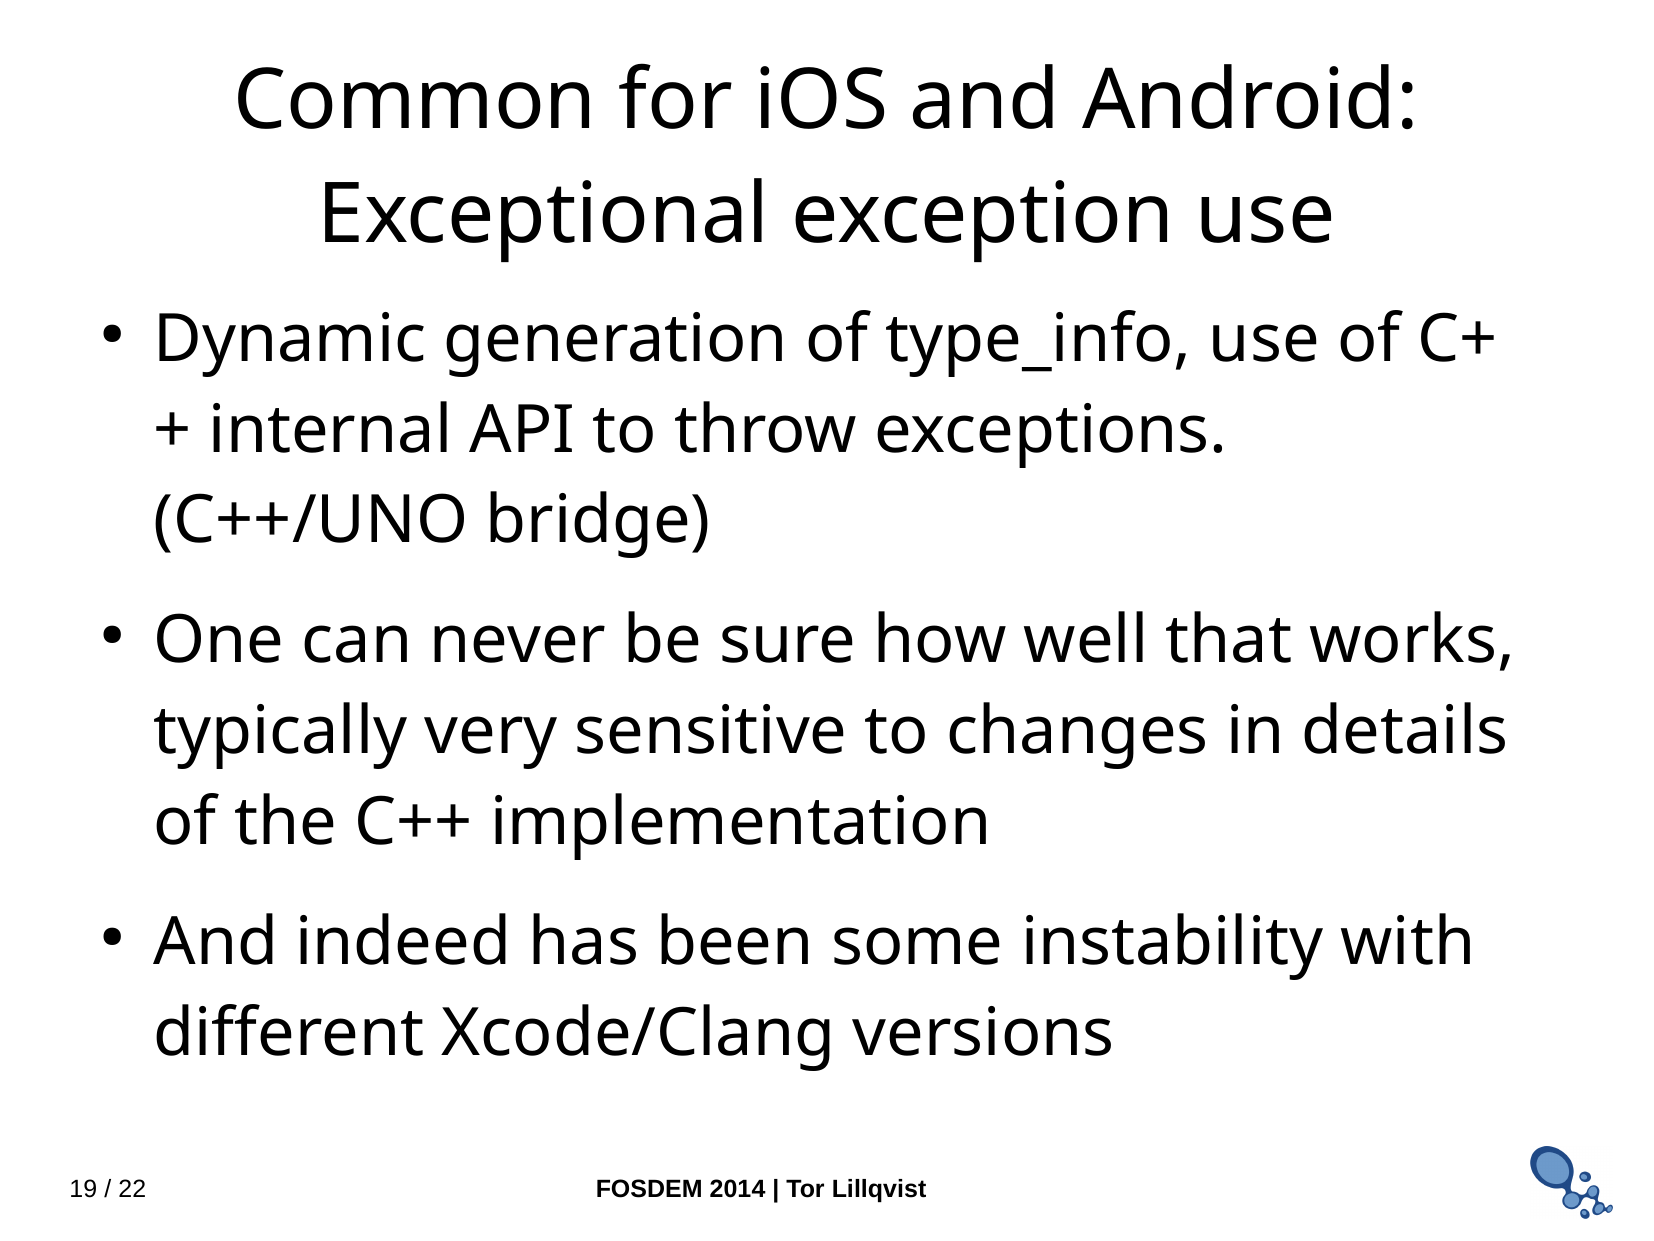

# Common for iOS and Android: Exceptional exception use
Dynamic generation of type_info, use of C++ internal API to throw exceptions. (C++/UNO bridge)
One can never be sure how well that works, typically very sensitive to changes in details of the C++ implementation
And indeed has been some instability with different Xcode/Clang versions